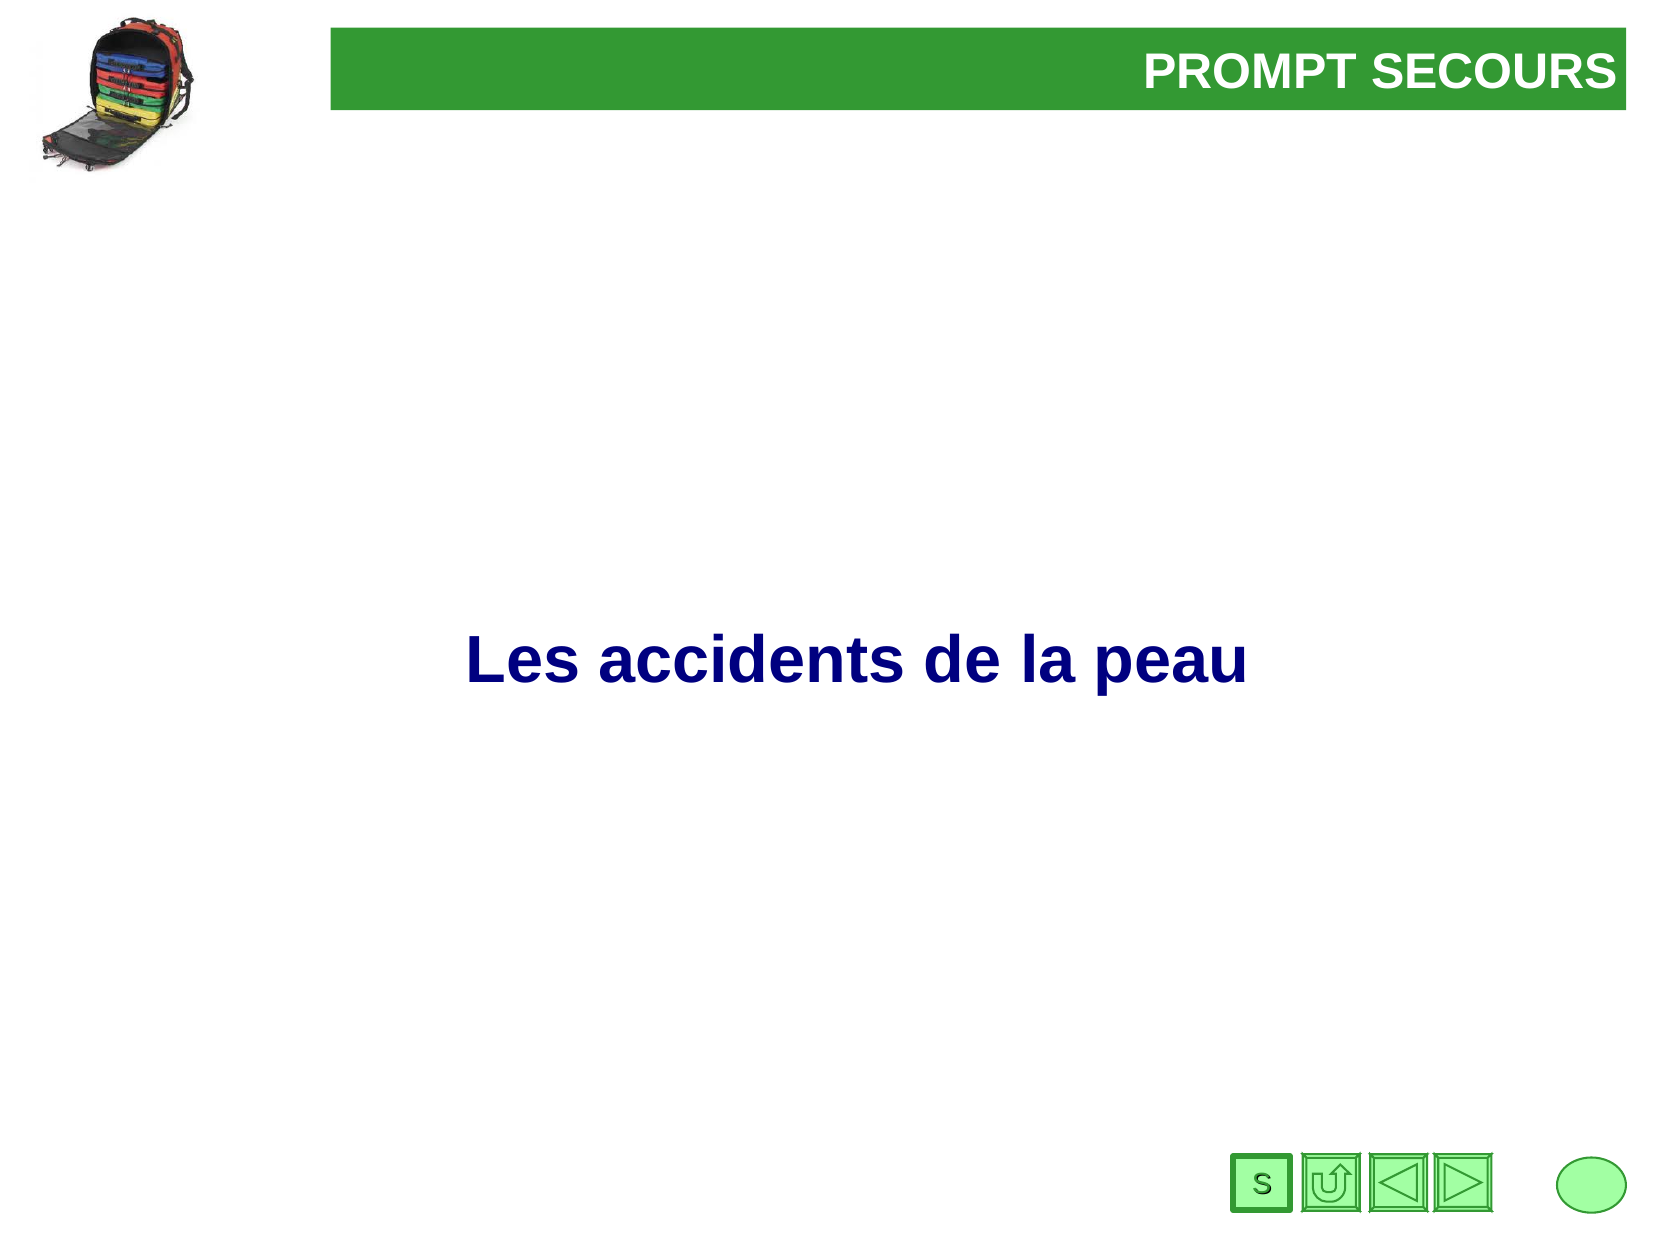

# PROMPT SECOURS
Les accidents de la peau